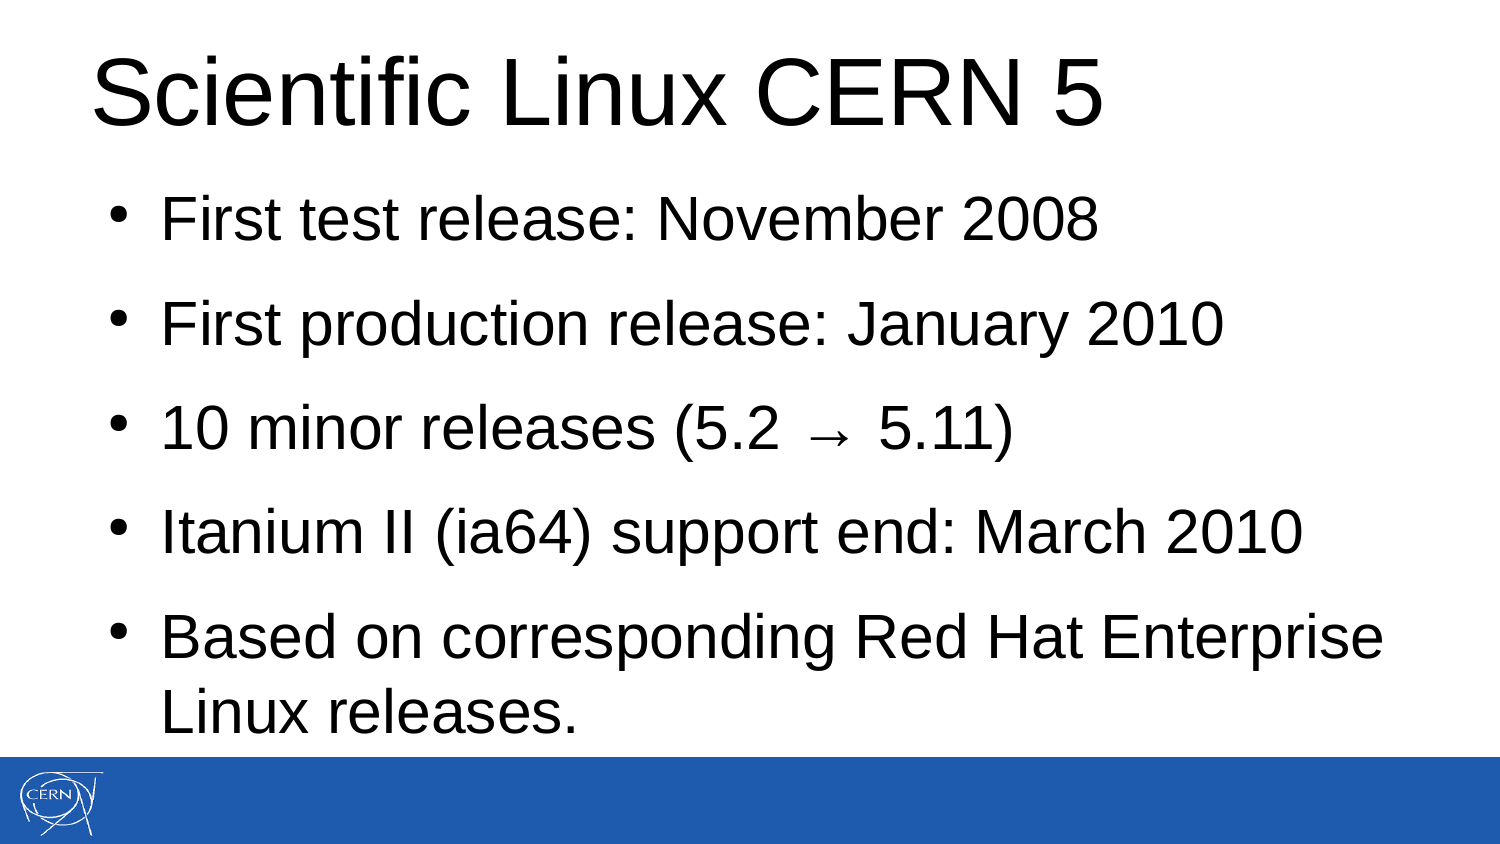

# Scientific Linux CERN 5
First test release: November 2008
First production release: January 2010
10 minor releases (5.2 → 5.11)
Itanium II (ia64) support end: March 2010
Based on corresponding Red Hat Enterprise Linux releases.